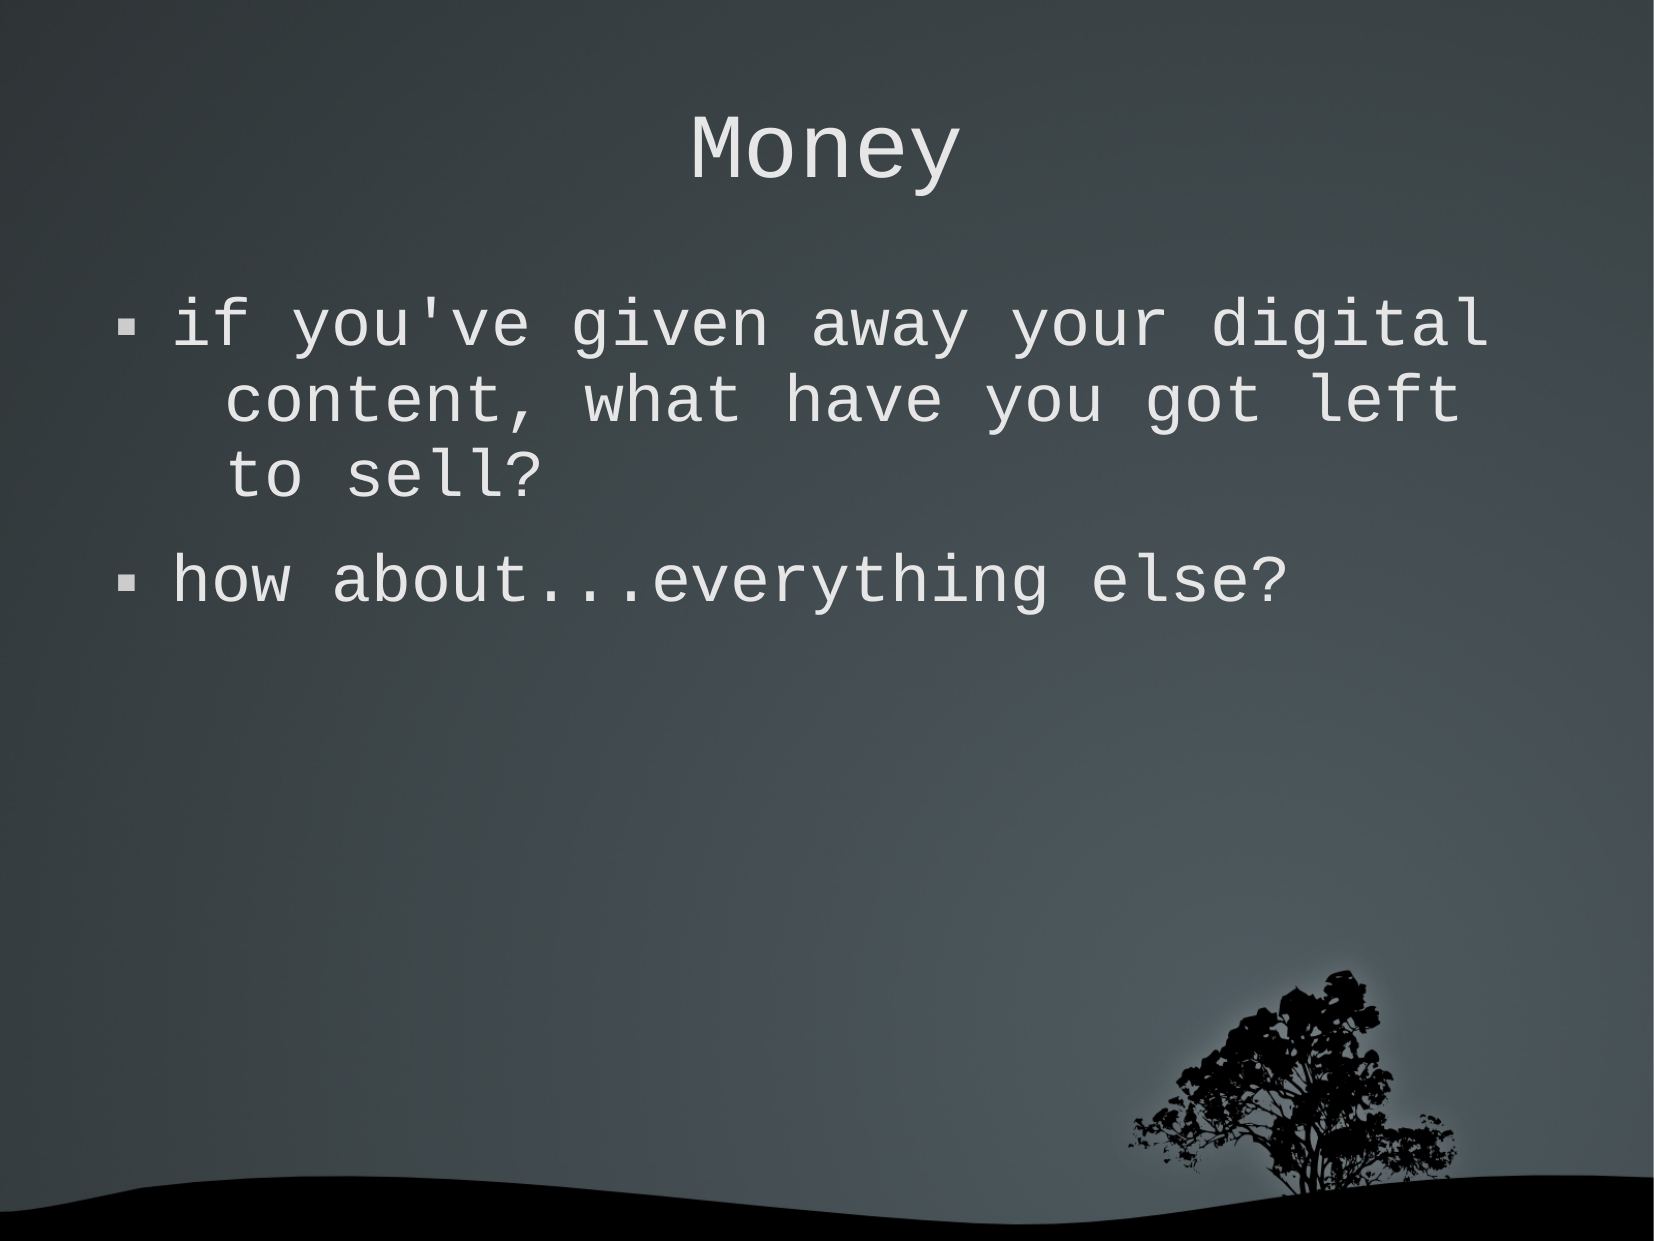

# Money
if you've given away your digital content, what have you got left to sell?
how about...everything else?